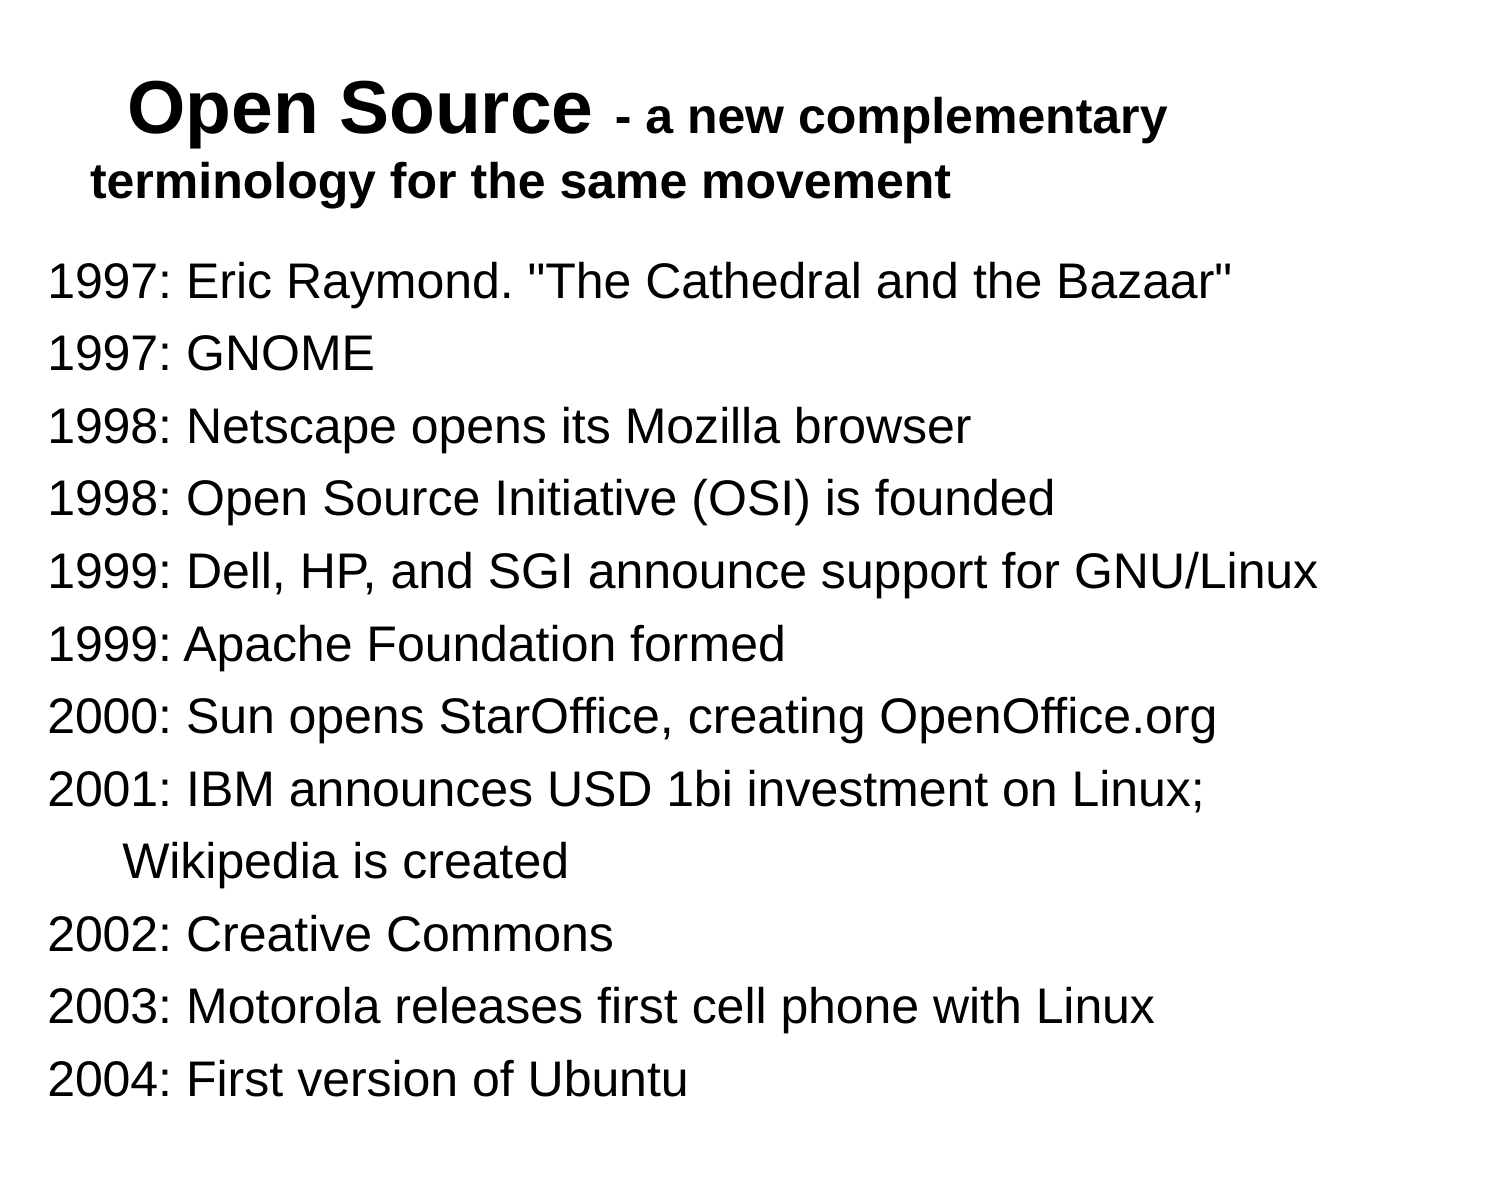

# Open Source - a new complementary terminology for the same movement
1997: Eric Raymond. "The Cathedral and the Bazaar"
1997: GNOME
1998: Netscape opens its Mozilla browser
1998: Open Source Initiative (OSI) is founded
1999: Dell, HP, and SGI announce support for GNU/Linux
1999: Apache Foundation formed
2000: Sun opens StarOffice, creating OpenOffice.org
2001: IBM announces USD 1bi investment on Linux;
Wikipedia is created
2002: Creative Commons
2003: Motorola releases first cell phone with Linux
2004: First version of Ubuntu